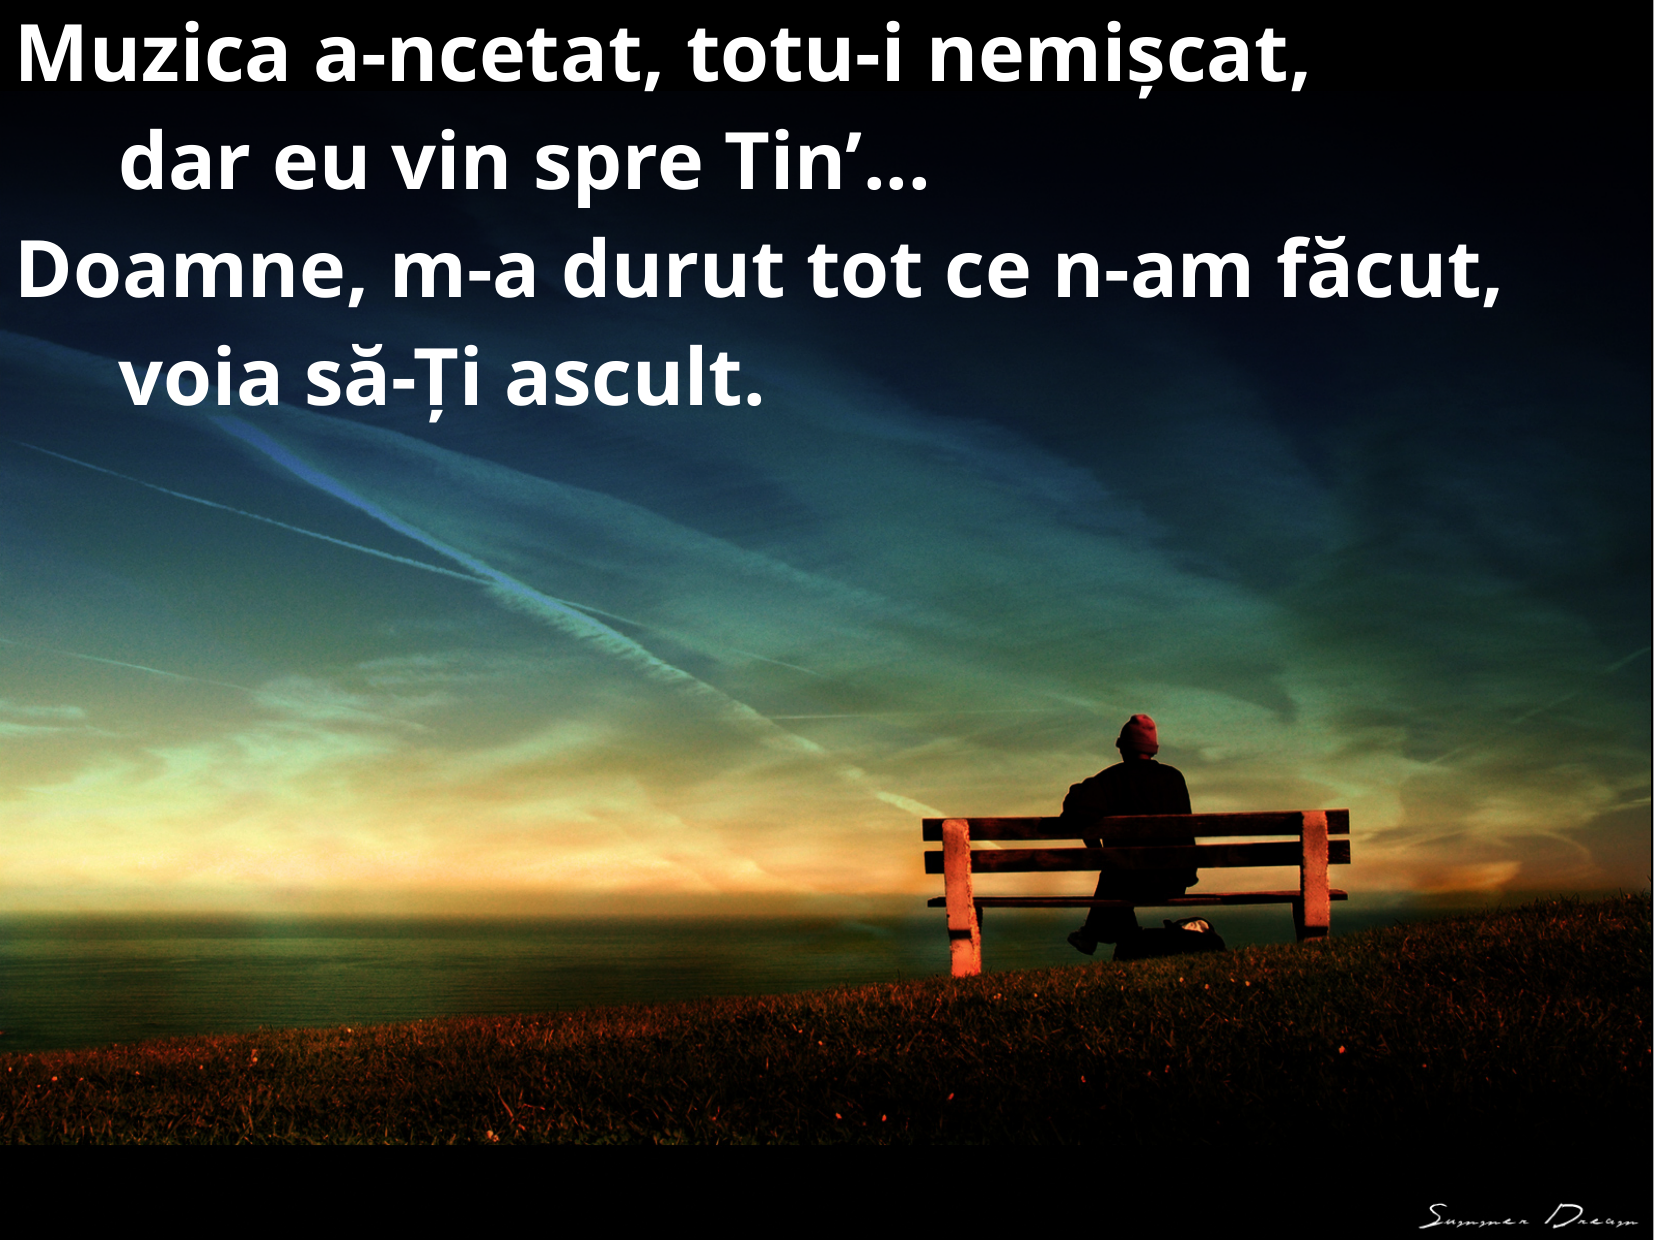

Muzica a-ncetat, totu-i nemişcat,
	dar eu vin spre Tin’...
Doamne, m-a durut tot ce n-am făcut,
	voia să-Ţi ascult.